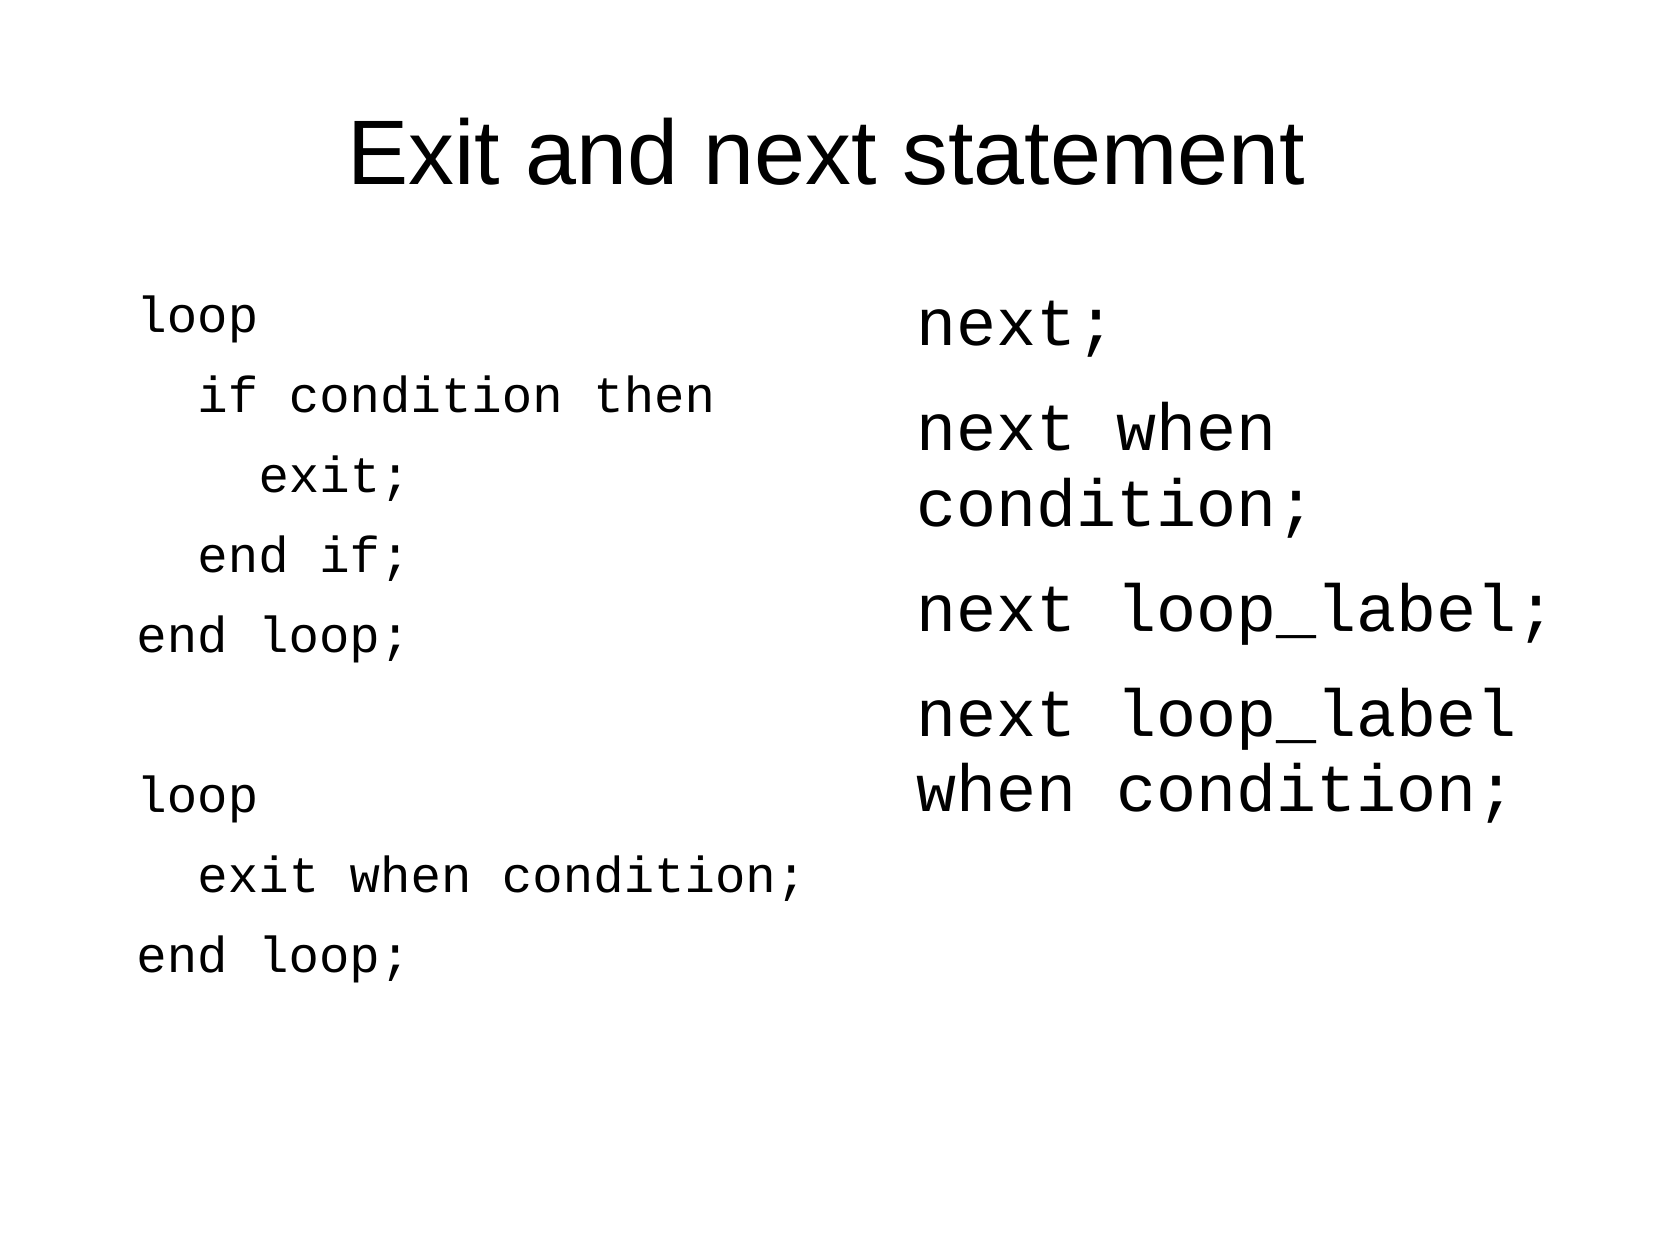

# Exit and next statement
loop
 if condition then
 exit;
 end if;
end loop;
loop
 exit when condition;
end loop;
next;
next when condition;
next loop_label;
next loop_label when condition;